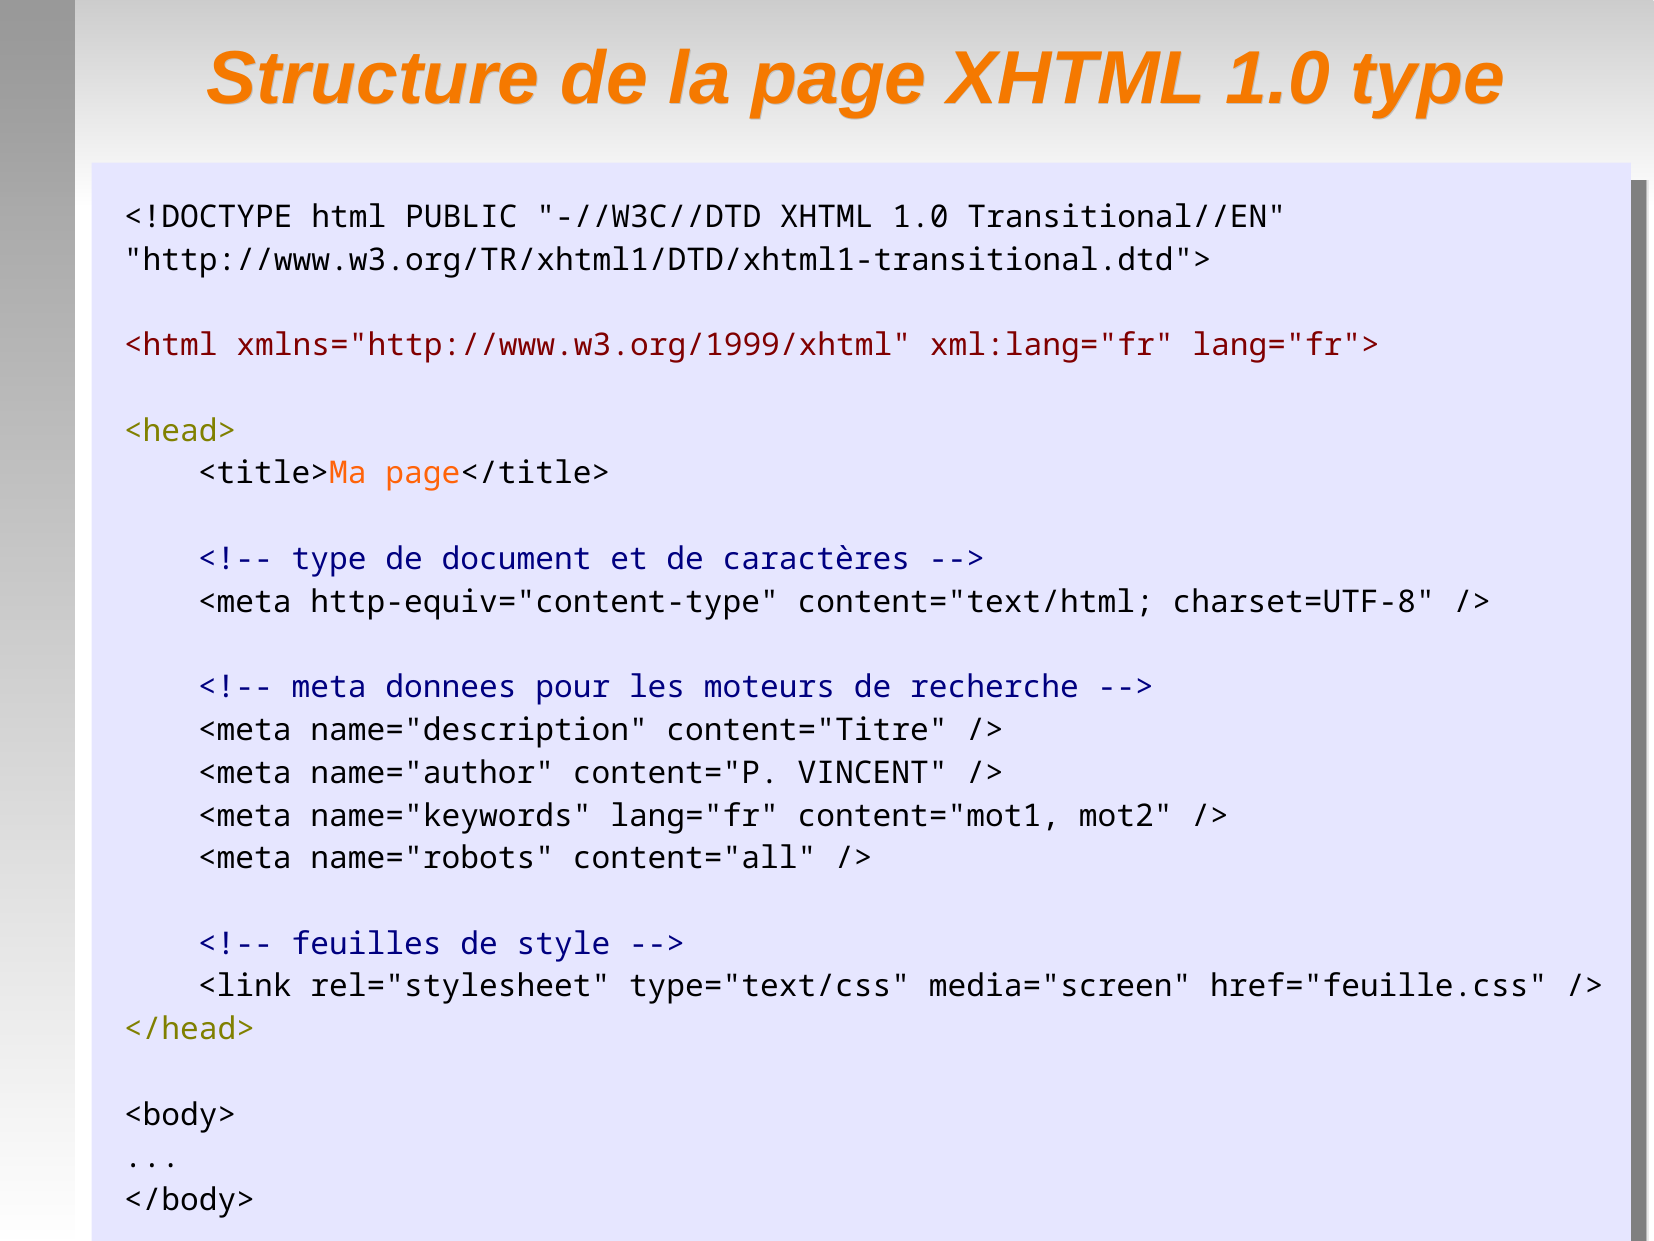

# Structure de la page XHTML 1.0 type
<!DOCTYPE html PUBLIC "-//W3C//DTD XHTML 1.0 Transitional//EN"
"http://www.w3.org/TR/xhtml1/DTD/xhtml1-transitional.dtd">
<html xmlns="http://www.w3.org/1999/xhtml" xml:lang="fr" lang="fr">
<head>
	<title>Ma page</title>
	<!-- type de document et de caractères -->
	<meta http-equiv="content-type" content="text/html; charset=UTF-8" />
	<!-- meta donnees pour les moteurs de recherche -->
	<meta name="description" content="Titre" />
	<meta name="author" content="P. VINCENT" />
	<meta name="keywords" lang="fr" content="mot1, mot2" />
	<meta name="robots" content="all" />
	<!-- feuilles de style -->
	<link rel="stylesheet" type="text/css" media="screen" href="feuille.css" />
</head>
<body>
...
</body>
</html>